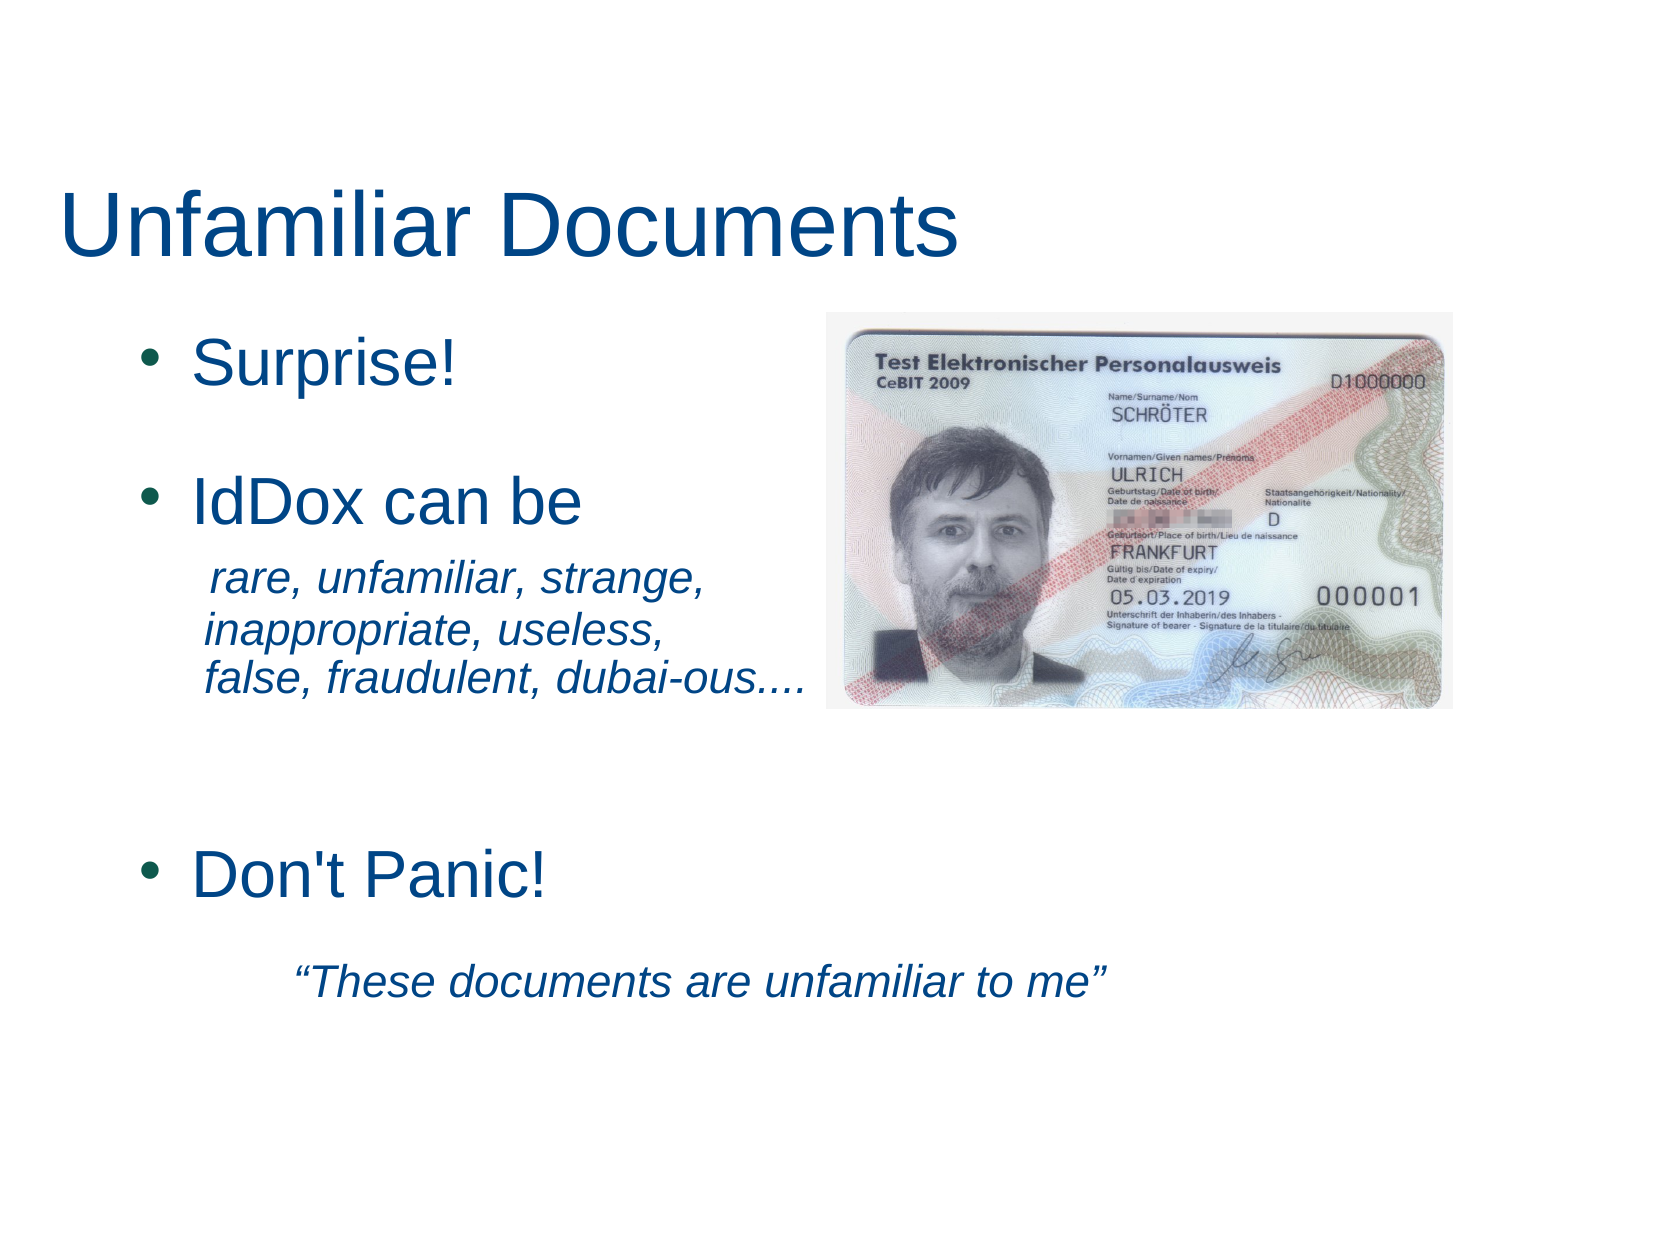

# Unfamiliar Documents
Surprise!
IdDox can be
 rare, unfamiliar, strange,
 inappropriate, useless,
 false, fraudulent, dubai-ous....
Don't Panic!
 “These documents are unfamiliar to me”